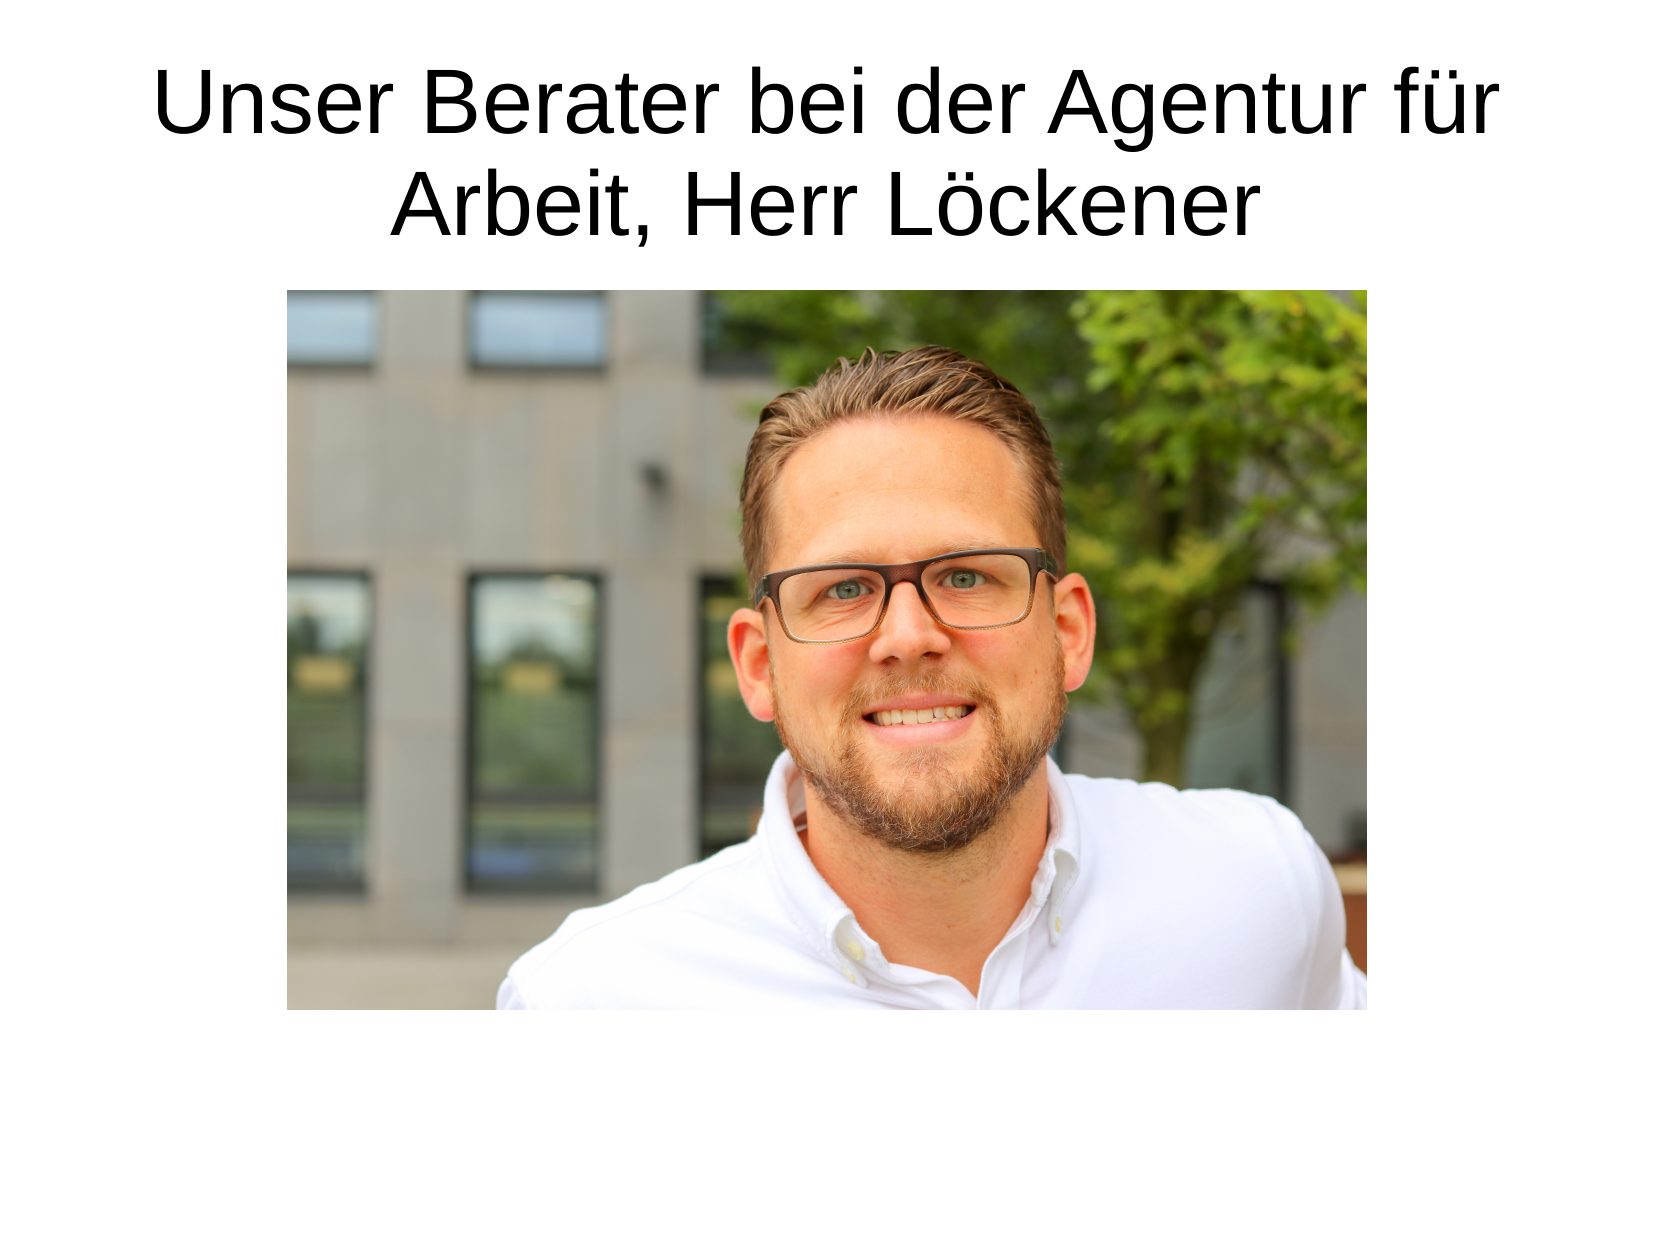

# Unser Berater bei der Agentur für Arbeit, Herr Löckener